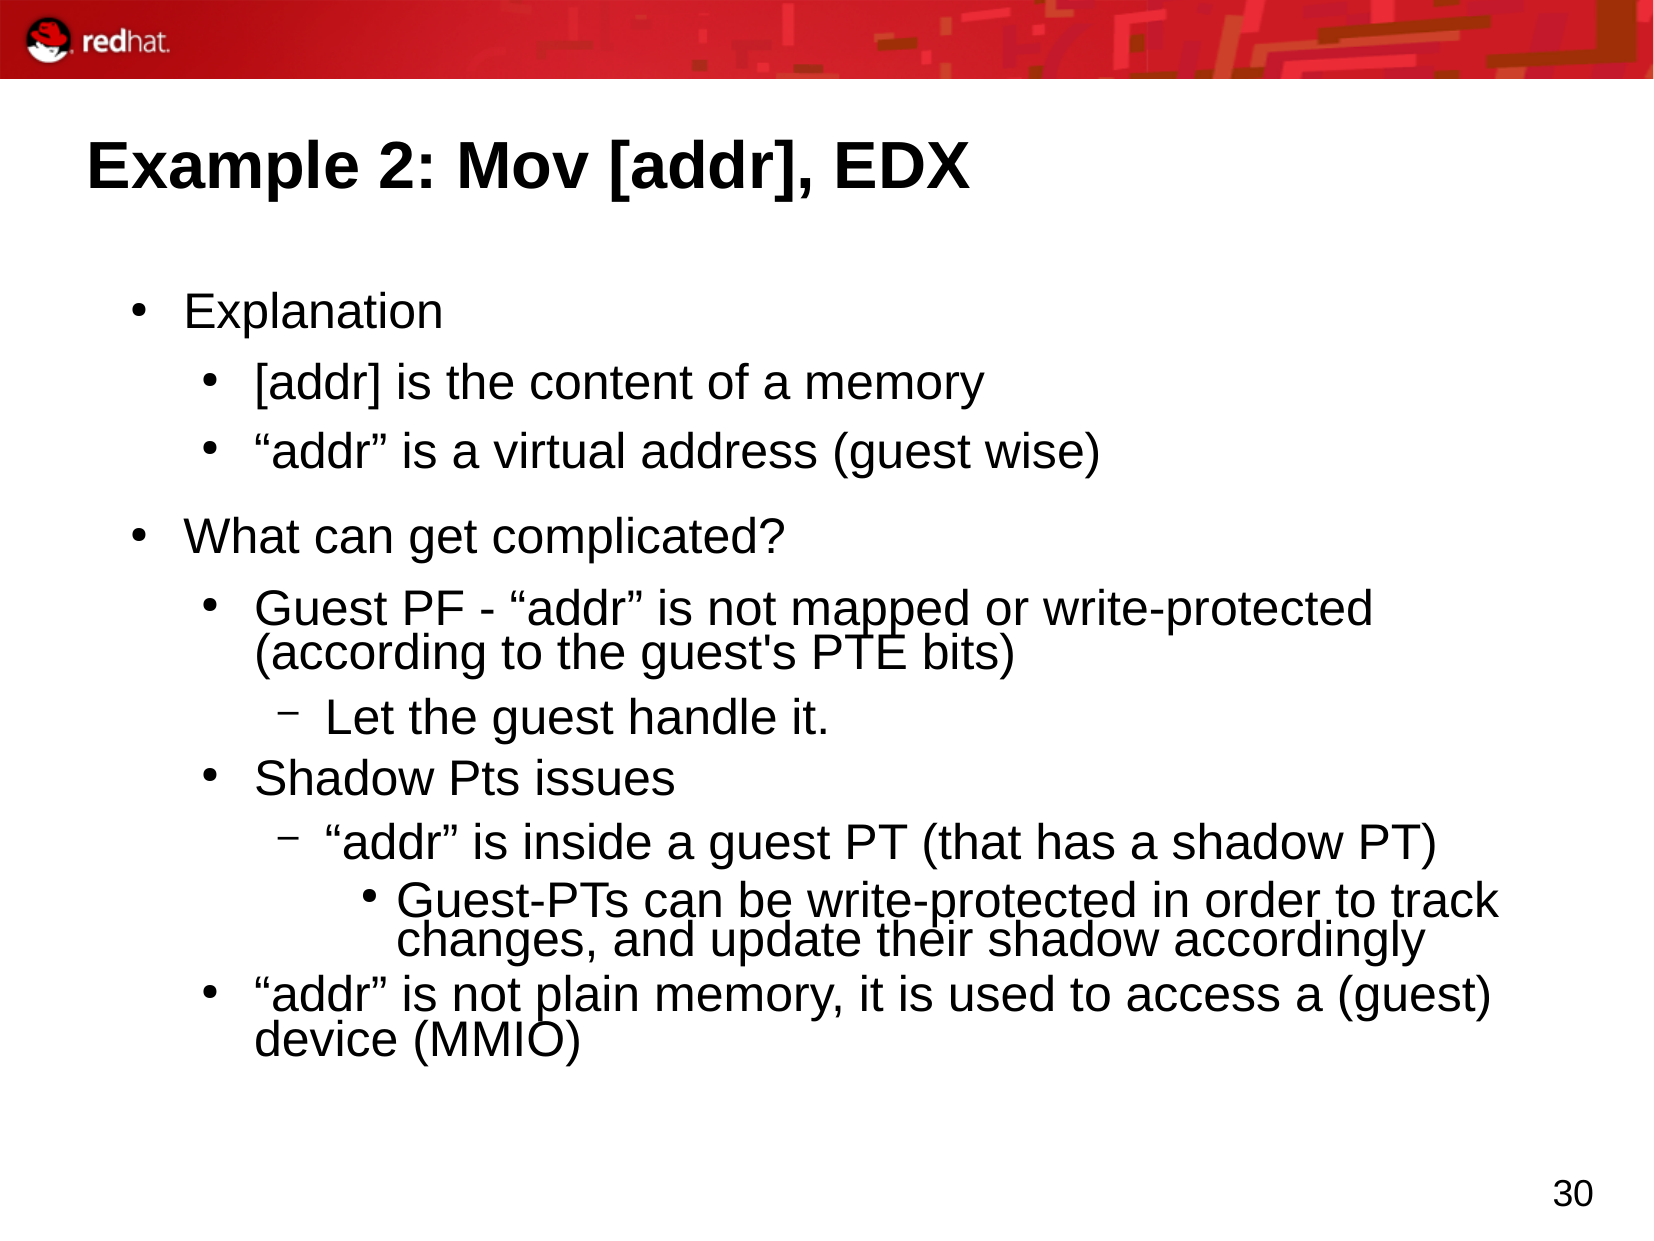

# Example 2: Mov [addr], EDX
Explanation
[addr] is the content of a memory
“addr” is a virtual address (guest wise)
What can get complicated?
Guest PF - “addr” is not mapped or write-protected (according to the guest's PTE bits)
Let the guest handle it.
Shadow Pts issues
“addr” is inside a guest PT (that has a shadow PT)
Guest-PTs can be write-protected in order to track changes, and update their shadow accordingly
“addr” is not plain memory, it is used to access a (guest) device (MMIO)